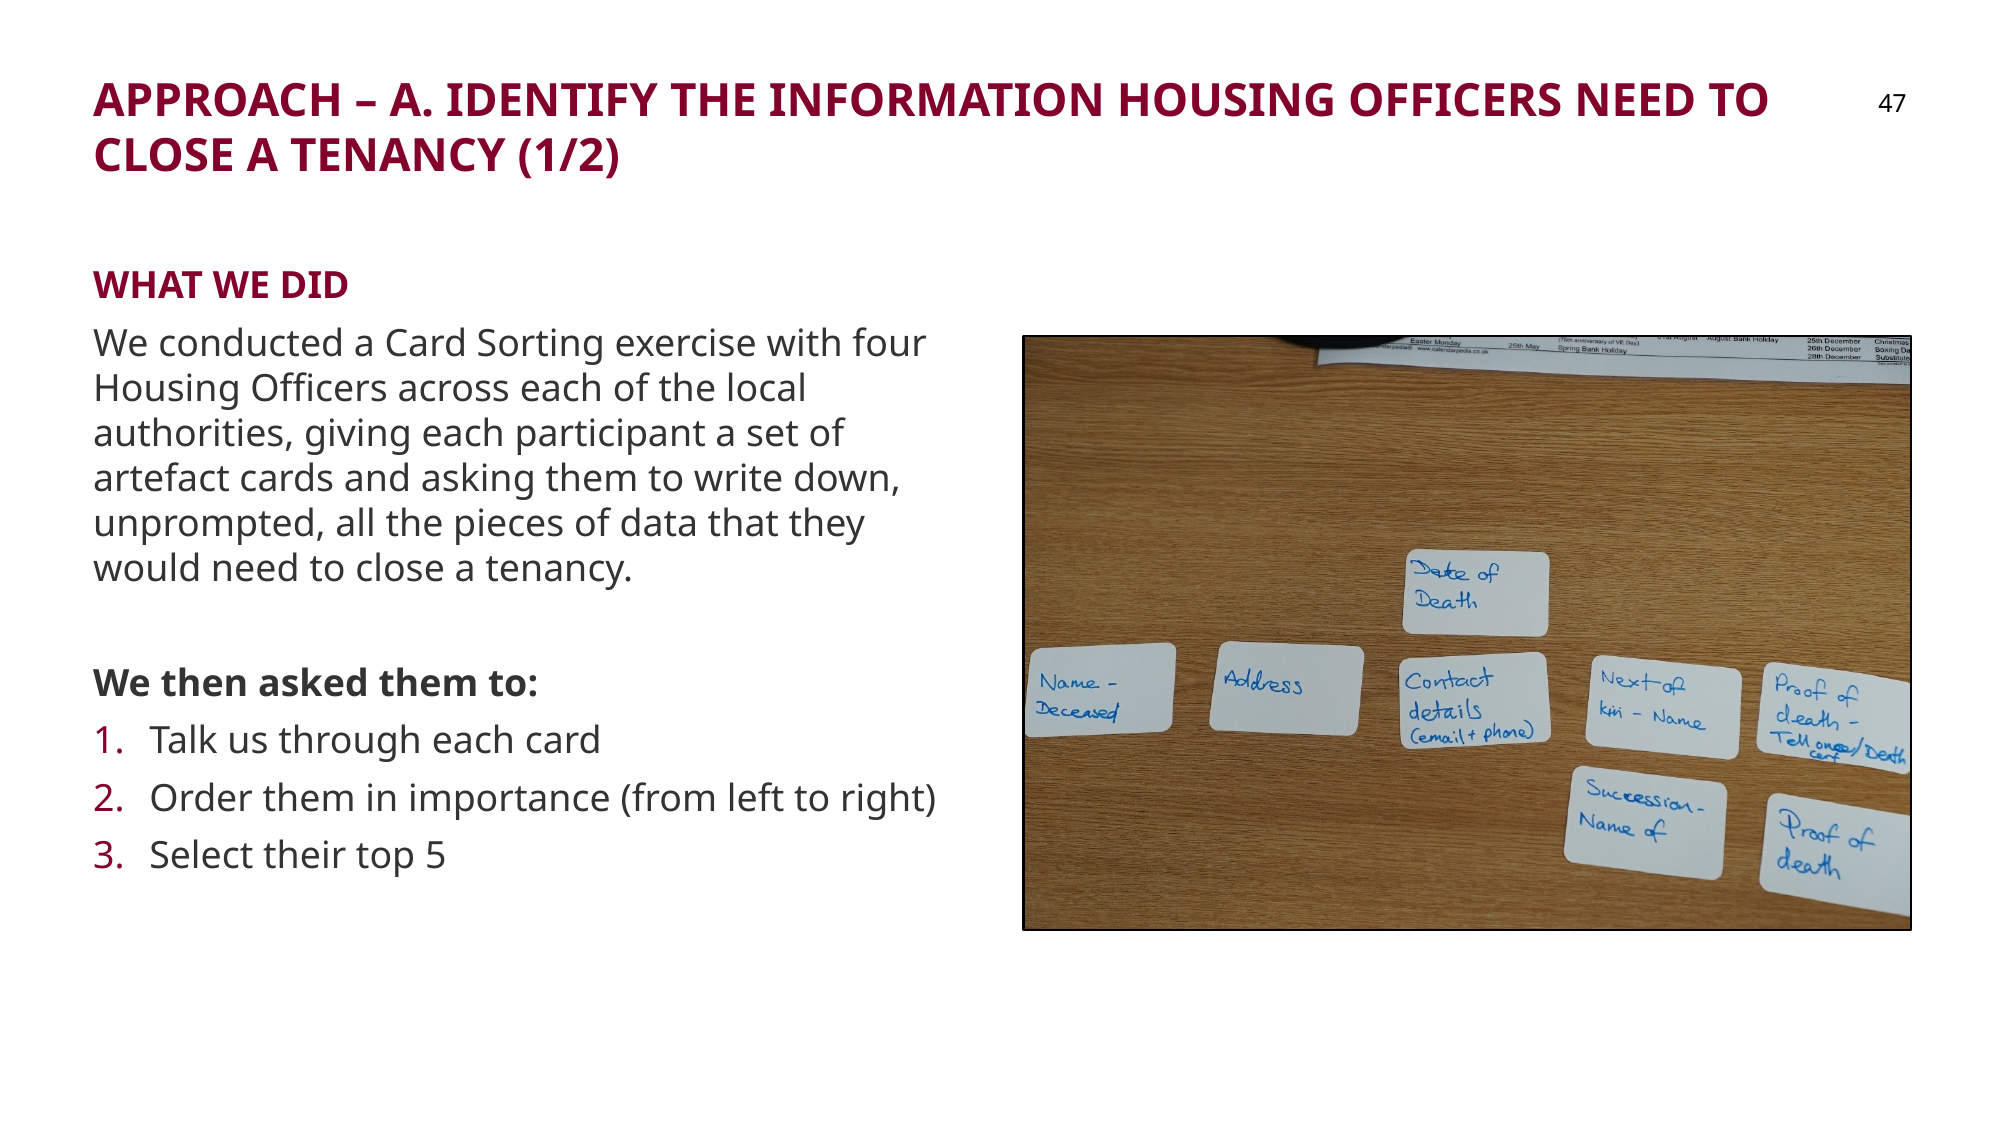

# APPROACH – A. IDENTIFY THE INFORMATION HOUSING OFFICERS NEED TO CLOSE A TENANCY (1/2)
WHAT WE DID
We conducted a Card Sorting exercise with four Housing Officers across each of the local authorities, giving each participant a set of artefact cards and asking them to write down, unprompted, all the pieces of data that they would need to close a tenancy.
We then asked them to:
Talk us through each card
Order them in importance (from left to right)
Select their top 5